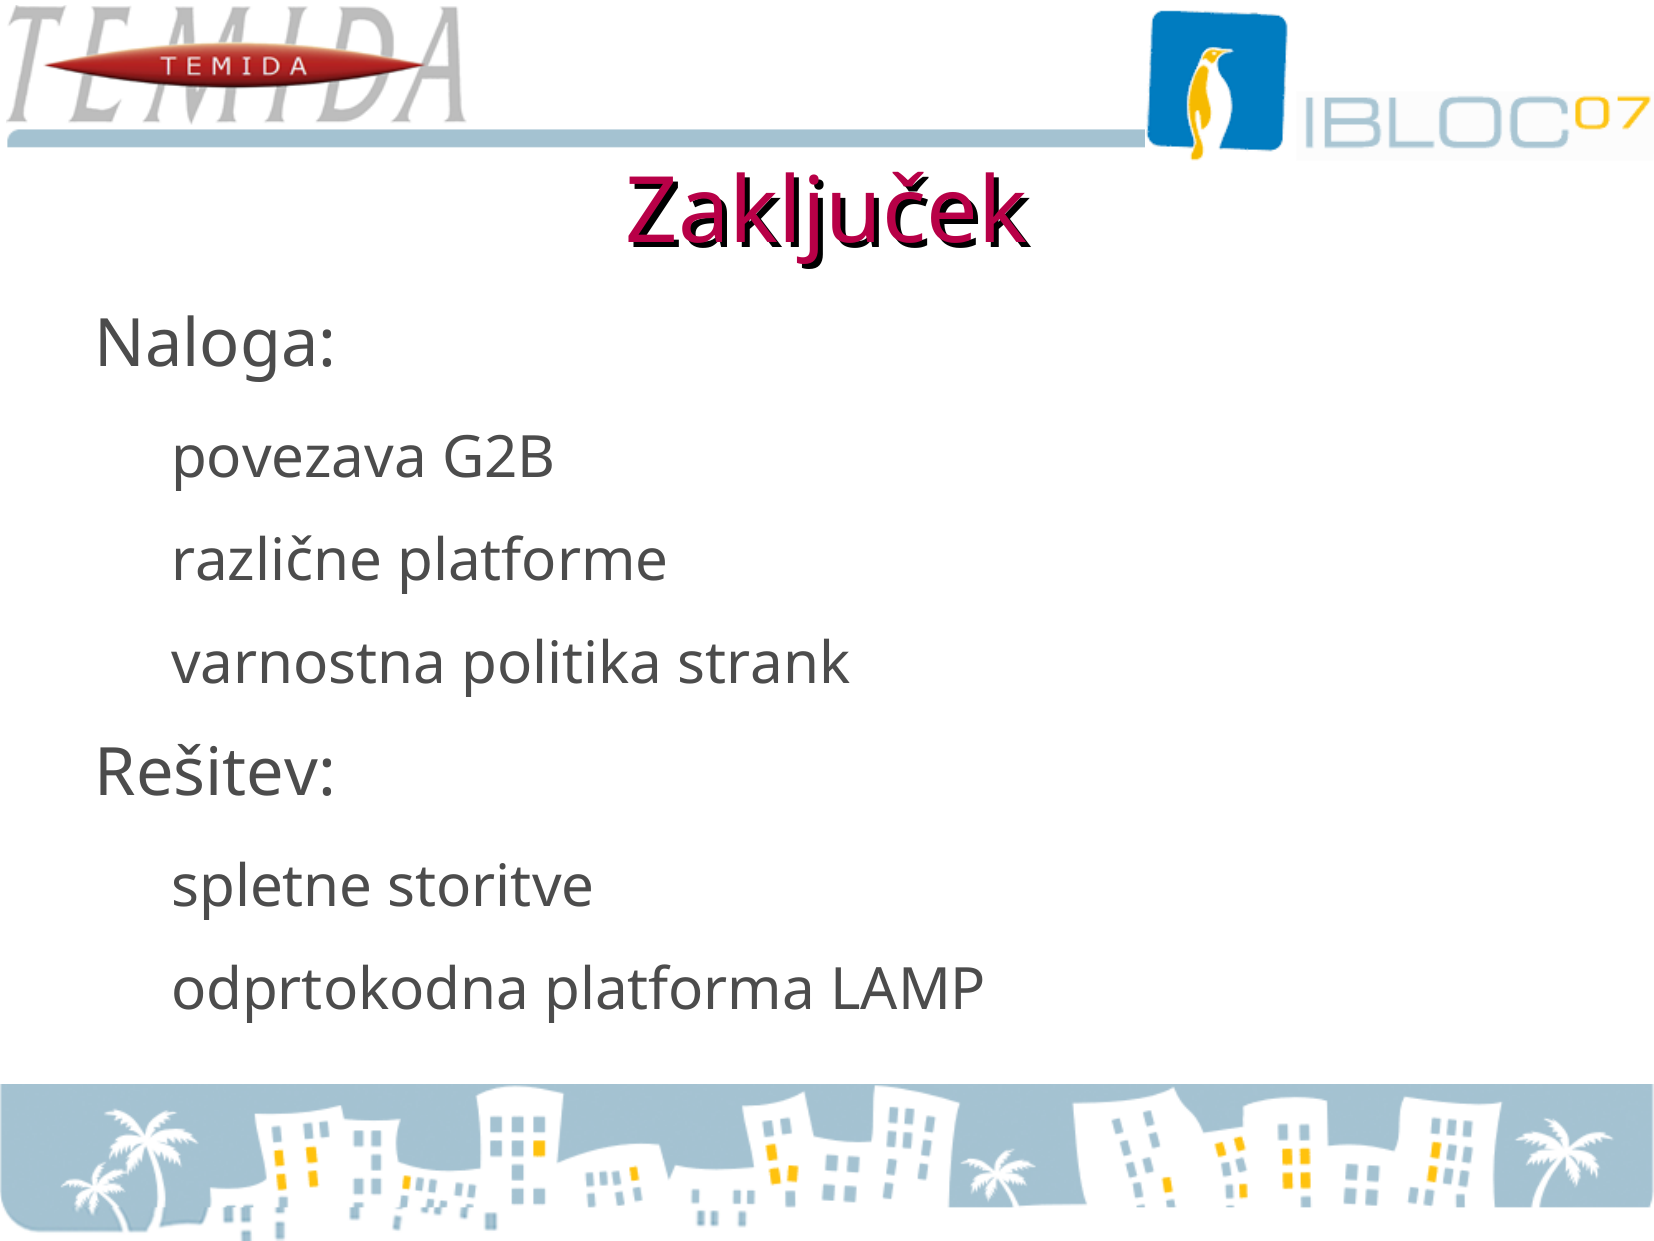

# Zaključek
Naloga:
povezava G2B
različne platforme
varnostna politika strank
Rešitev:
spletne storitve
odprtokodna platforma LAMP